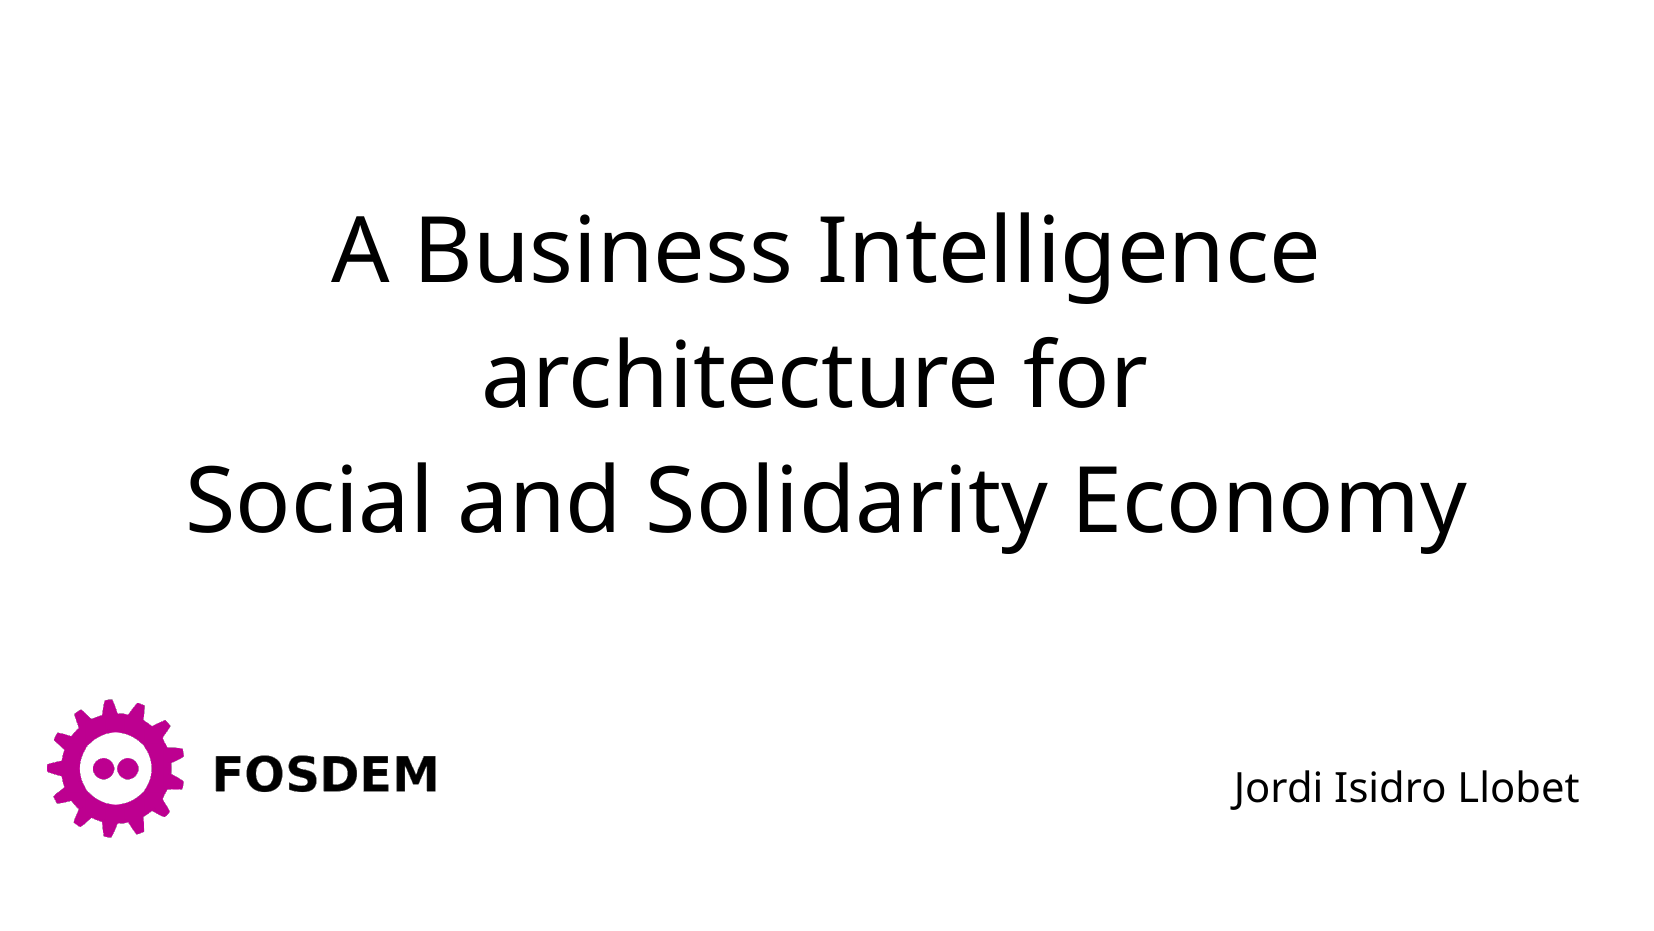

# A Business Intelligence architecture for Social and Solidarity Economy
Jordi Isidro Llobet